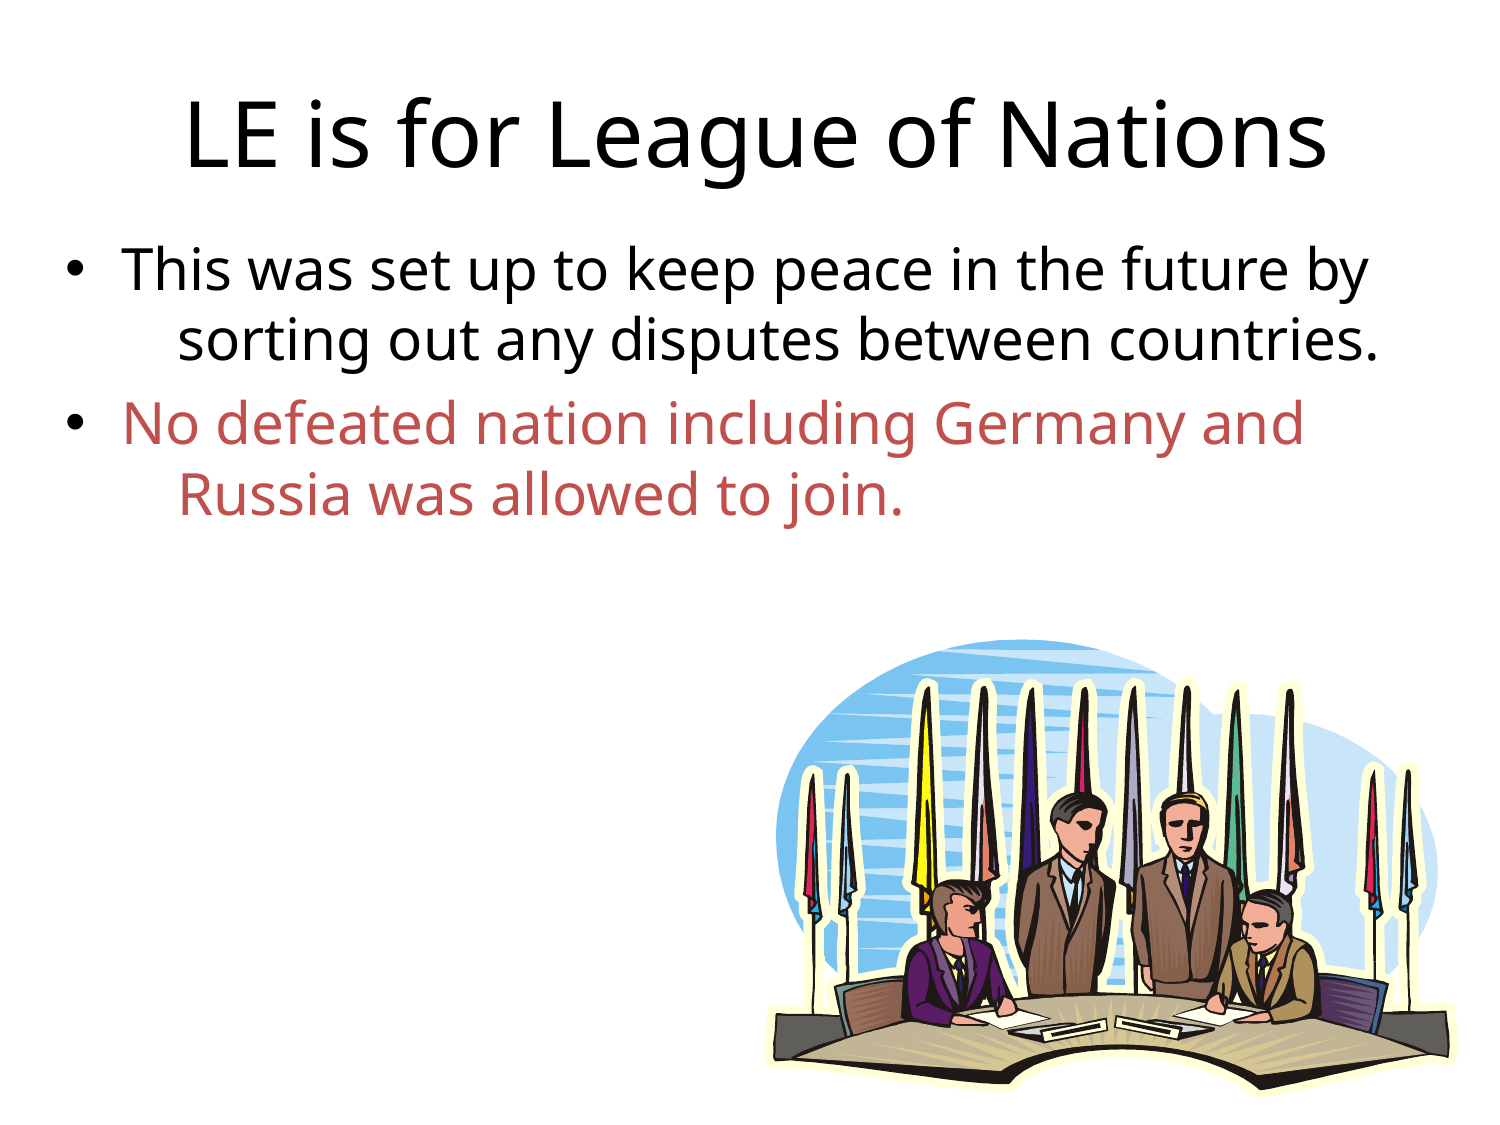

# LE is for League of Nations
This was set up to keep peace in the future by sorting out any disputes between countries.
No defeated nation including Germany and Russia was allowed to join.